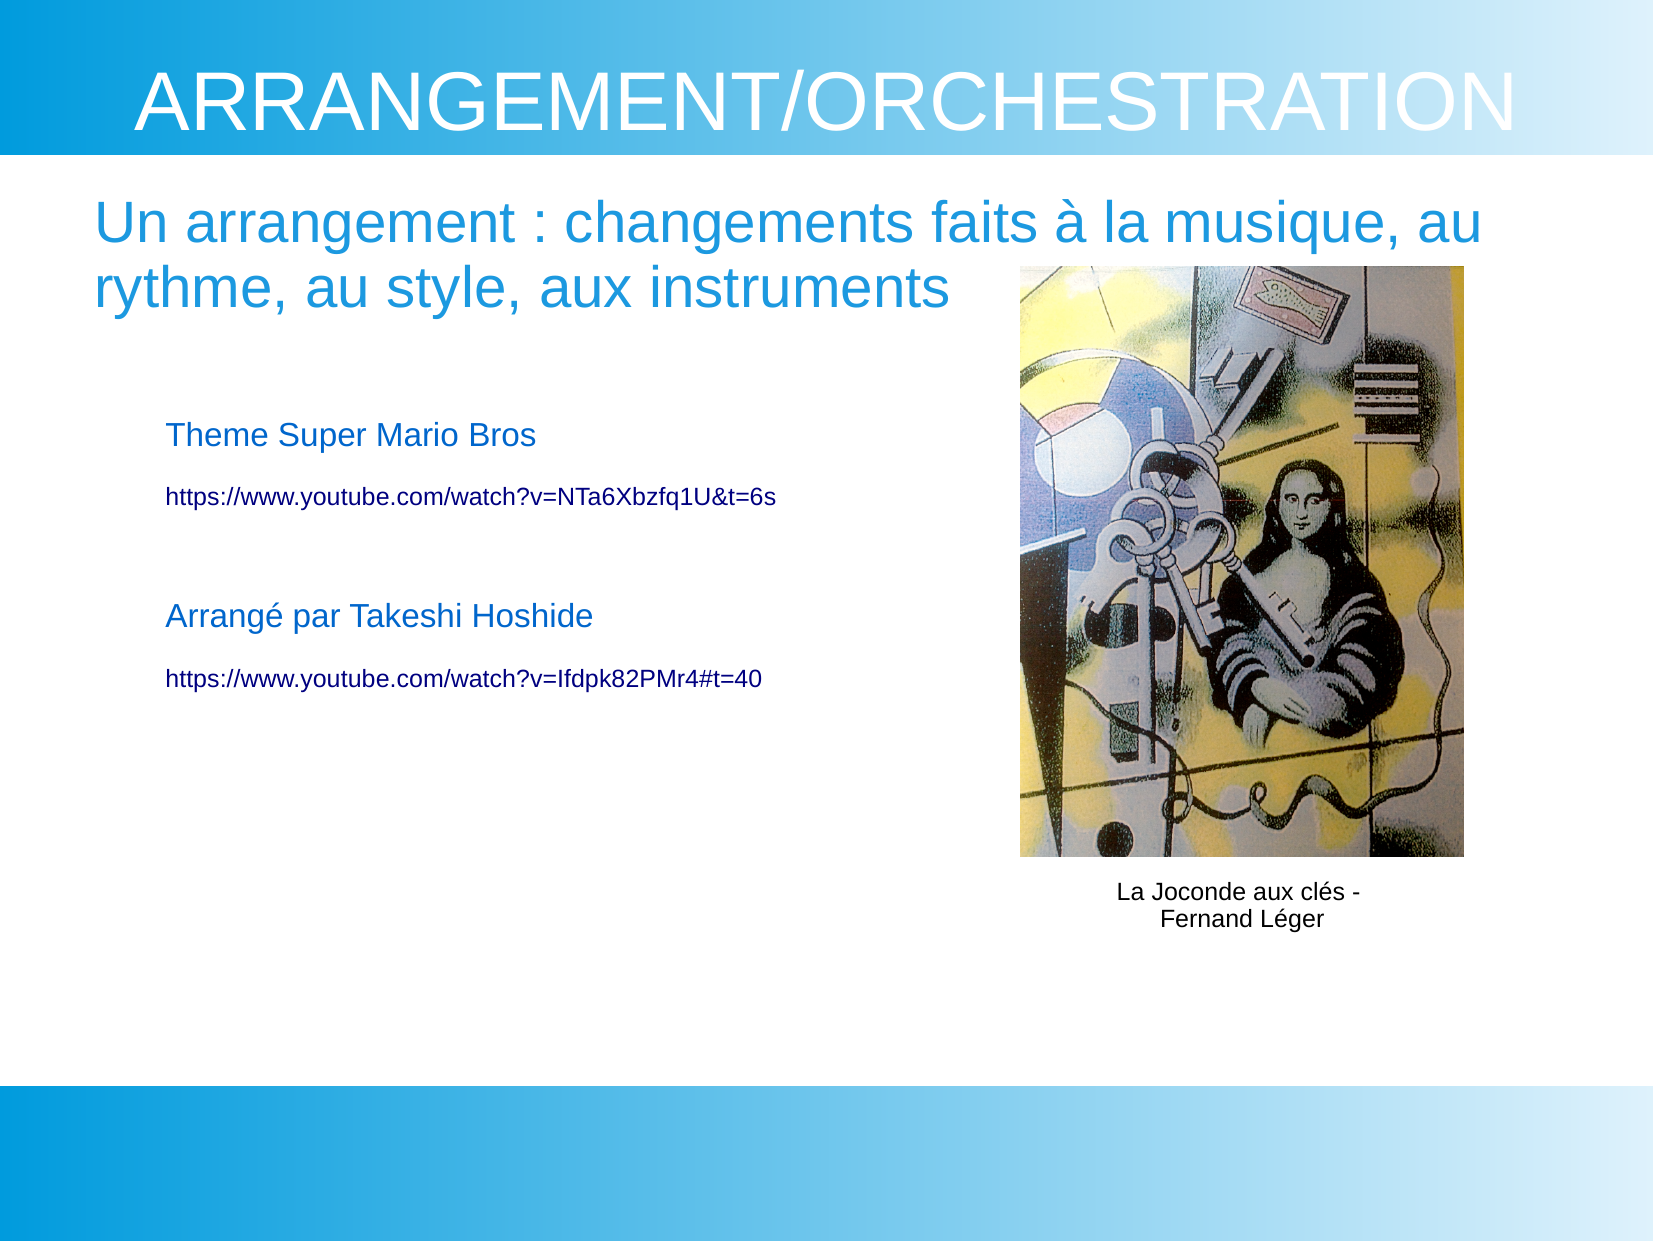

# ARRANGEMENT/ORCHESTRATION
Un arrangement : changements faits à la musique, au rythme, au style, aux instruments
Theme Super Mario Bros
https://www.youtube.com/watch?v=NTa6Xbzfq1U&t=6s
Arrangé par Takeshi Hoshide
https://www.youtube.com/watch?v=Ifdpk82PMr4#t=40
La Joconde aux clés -
Fernand Léger